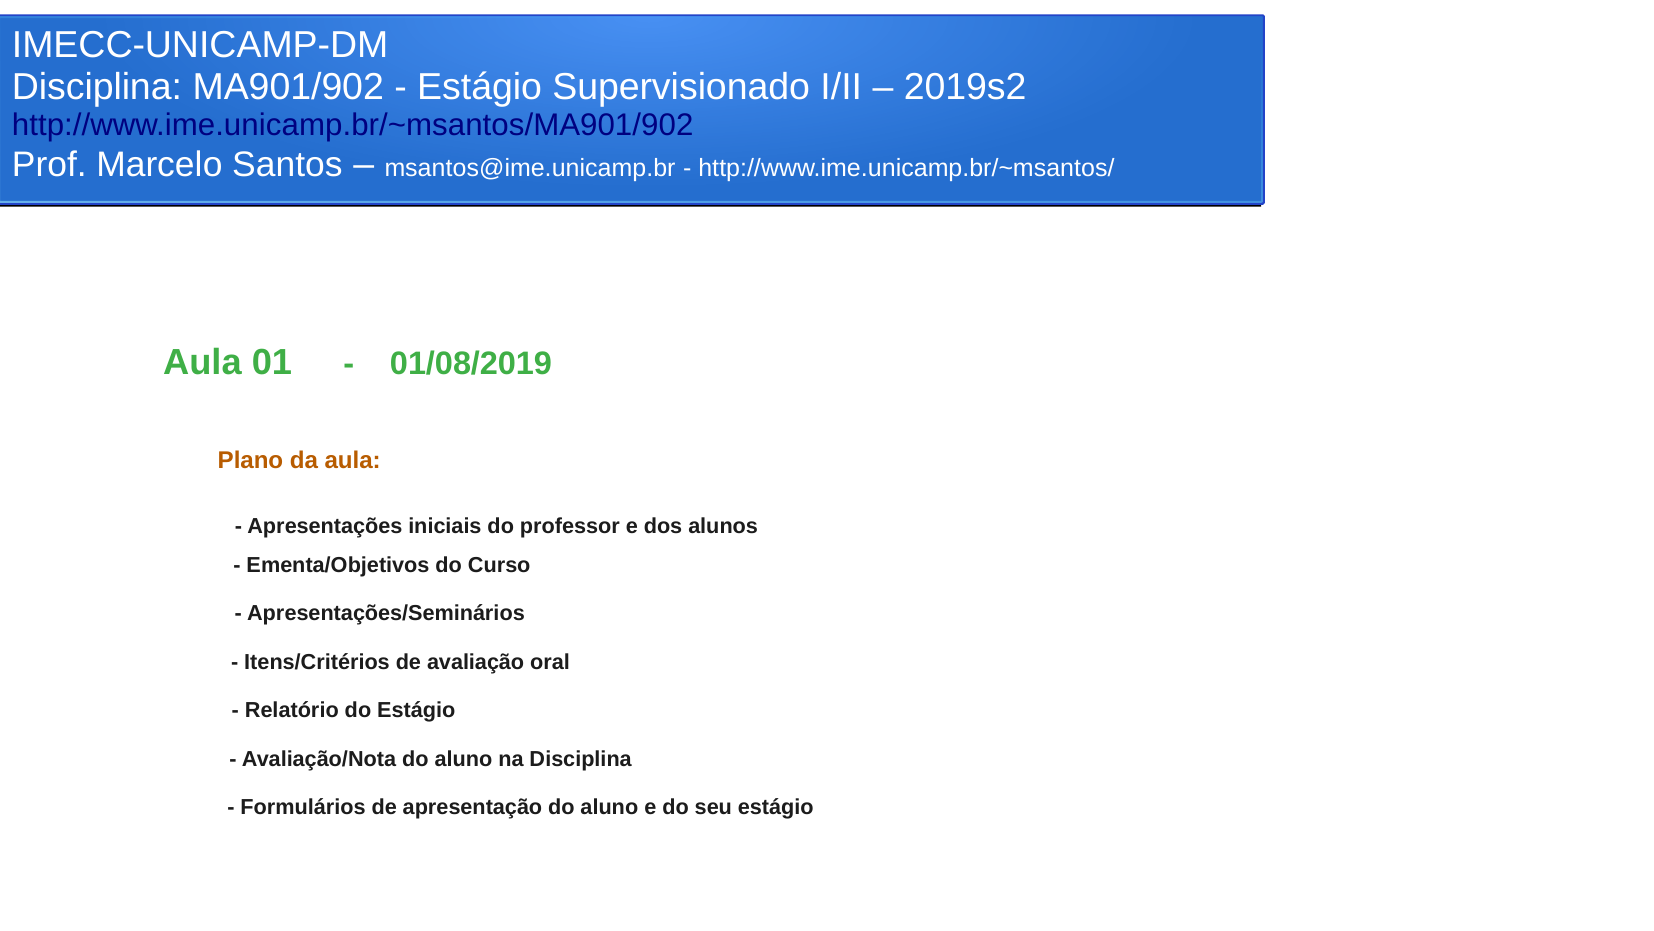

# IMECC-UNICAMP-DM Disciplina: MA901/902 - Estágio Supervisionado I/II – 2019s2 http://www.ime.unicamp.br/~msantos/MA901/902 Prof. Marcelo Santos – msantos@ime.unicamp.br - http://www.ime.unicamp.br/~msantos/
 Aula 01 - 01/08/2019
 Plano da aula:
- Apresentações iniciais do professor e dos alunos
 - Ementa/Objetivos do Curso
 - Apresentações/Seminários
 - Itens/Critérios de avaliação oral
 - Relatório do Estágio
 - Avaliação/Nota do aluno na Disciplina
 - Formulários de apresentação do aluno e do seu estágio